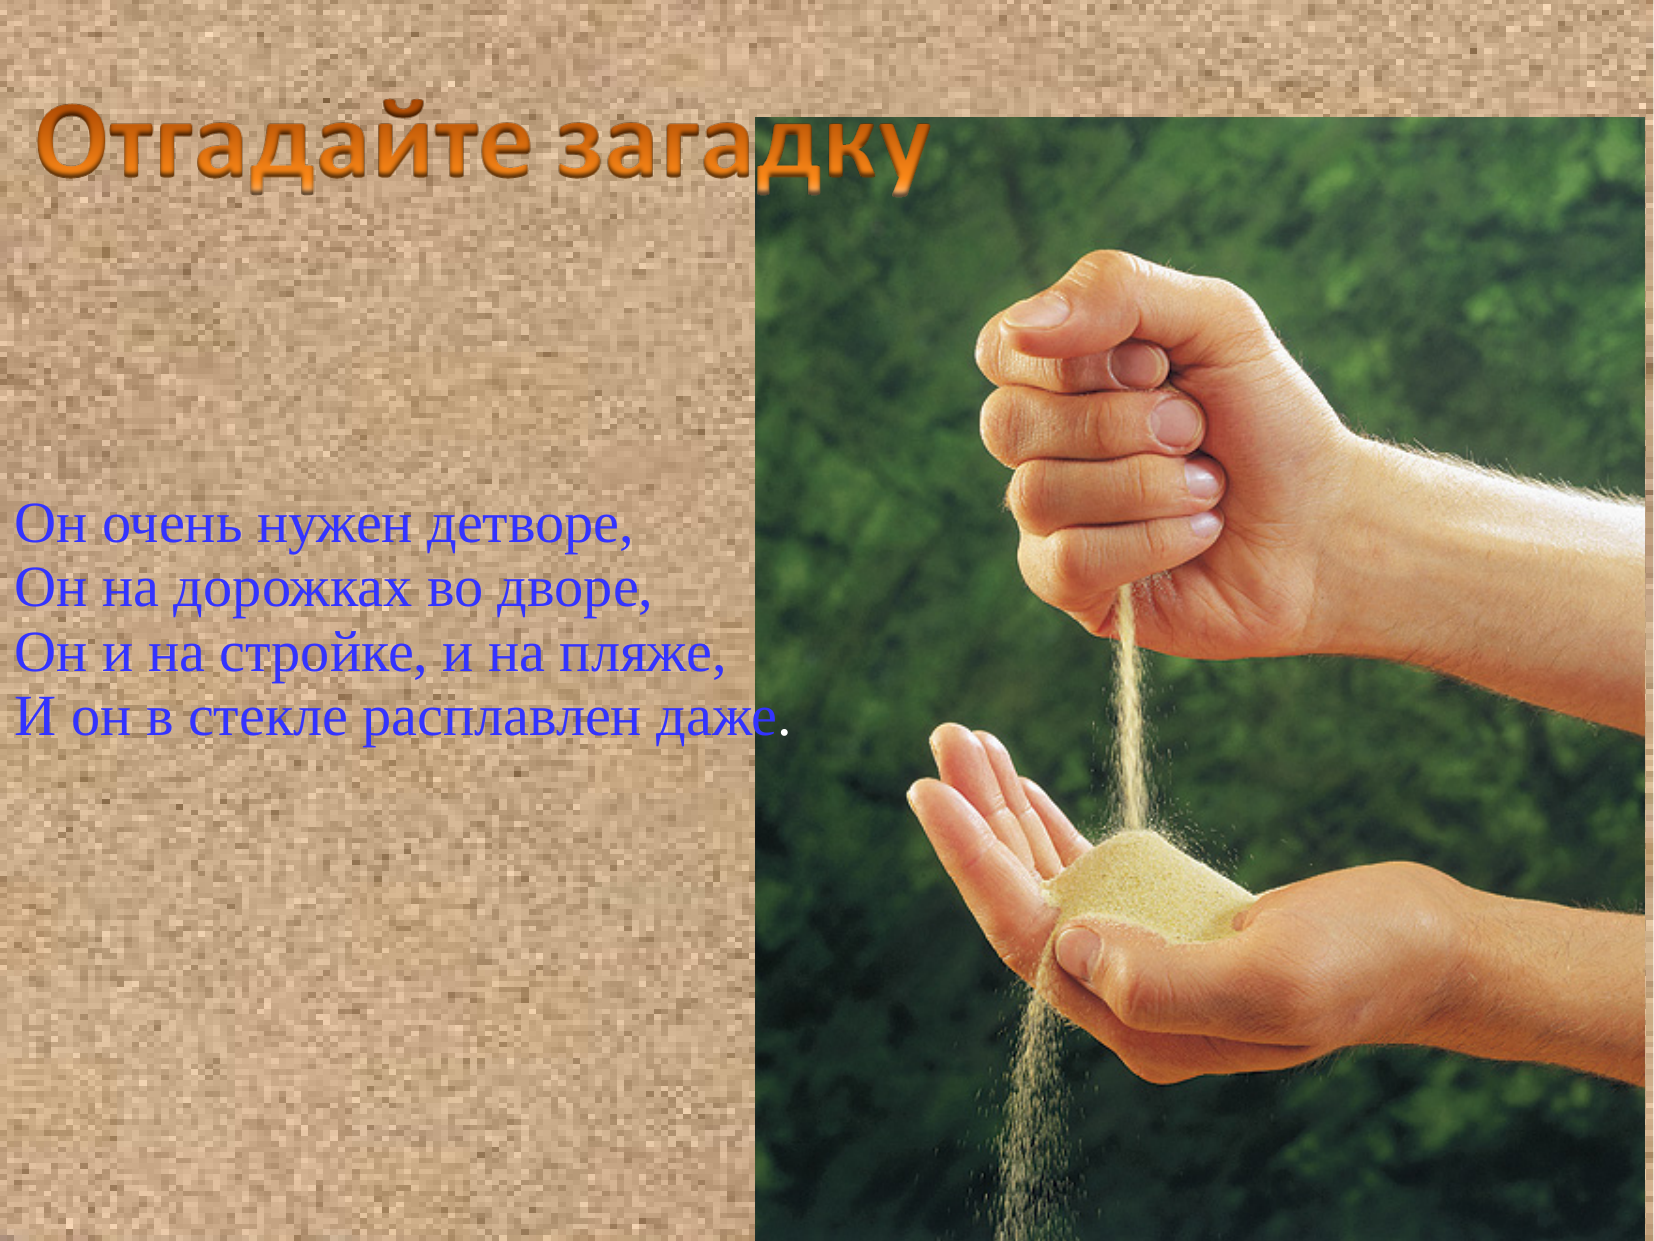

Он очень нужен детворе,
Он на дорожках во дворе, 
Он и на стройке, и на пляже, 
И он в стекле расплавлен даже.